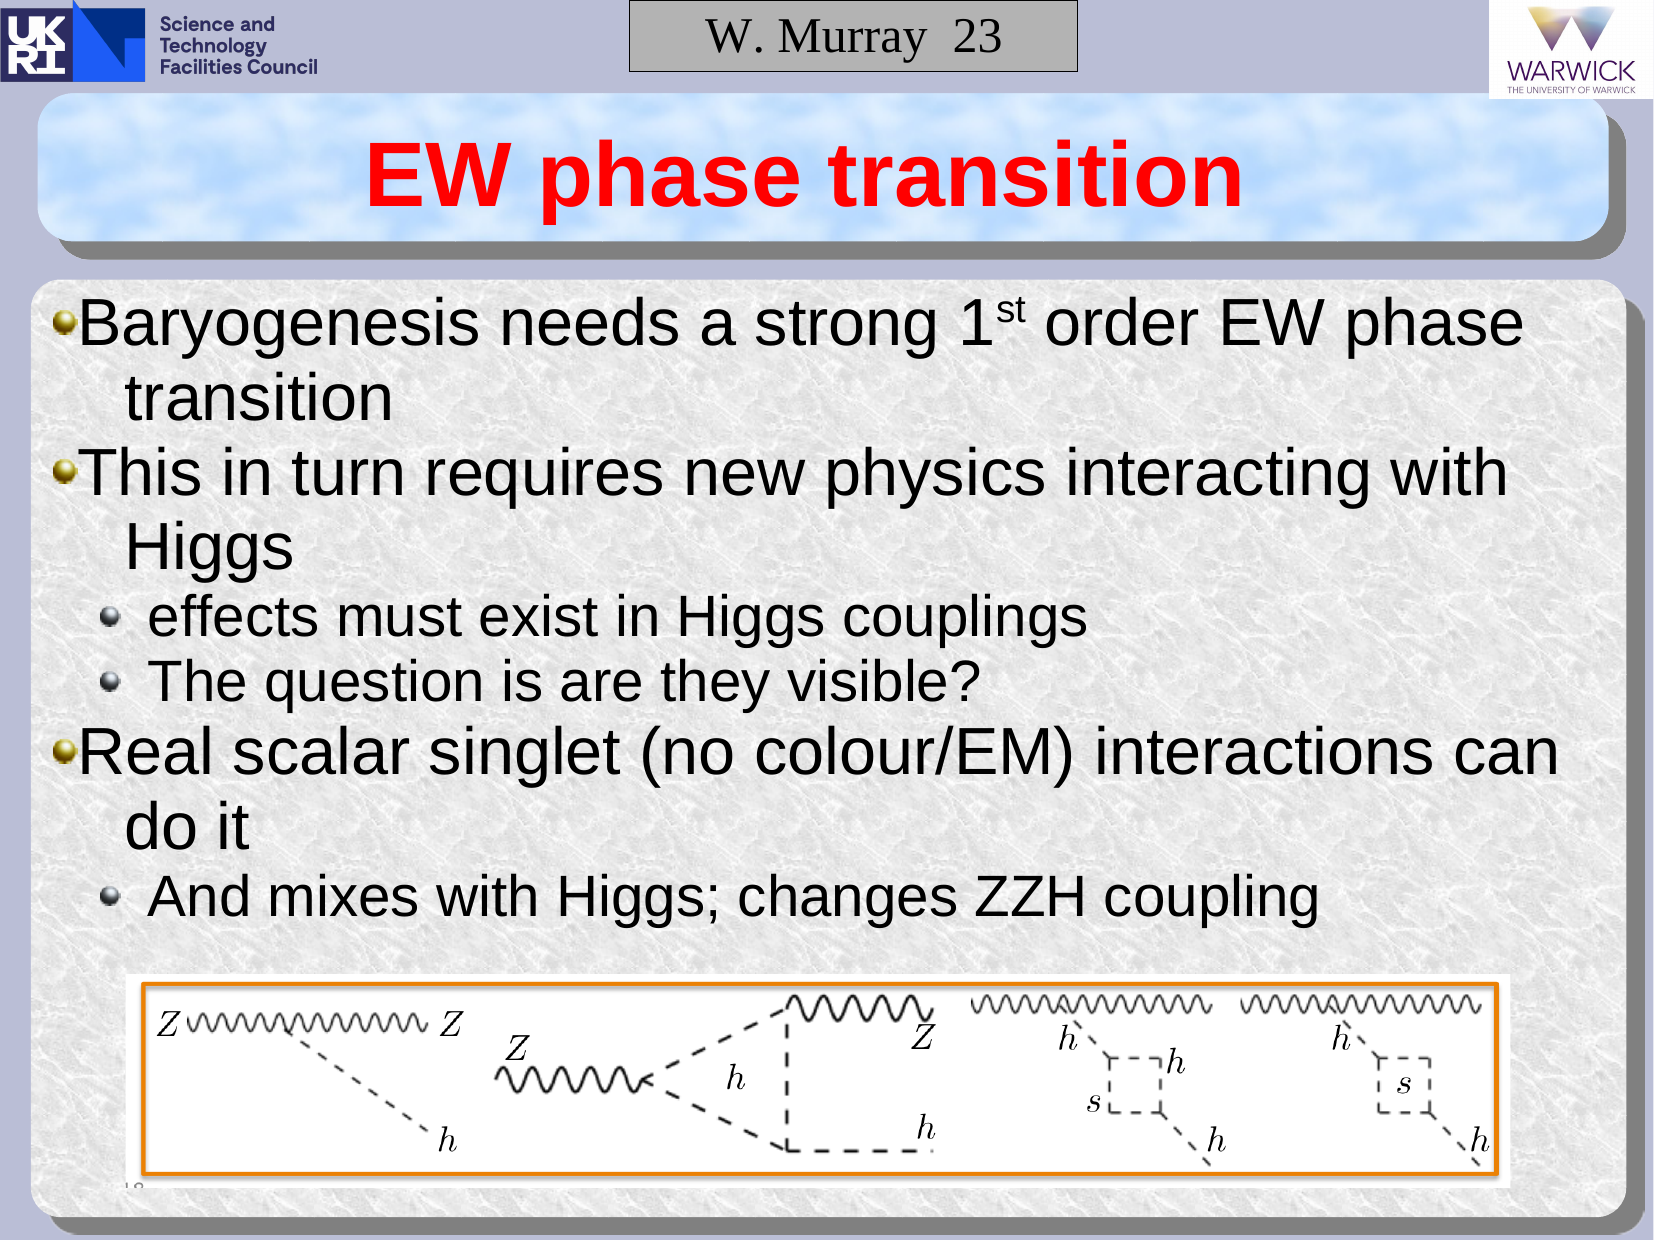

# EW phase transition
Baryogenesis needs a strong 1st order EW phase transition
This in turn requires new physics interacting with Higgs
effects must exist in Higgs couplings
The question is are they visible?
Real scalar singlet (no colour/EM) interactions can do it
And mixes with Higgs; changes ZZH coupling